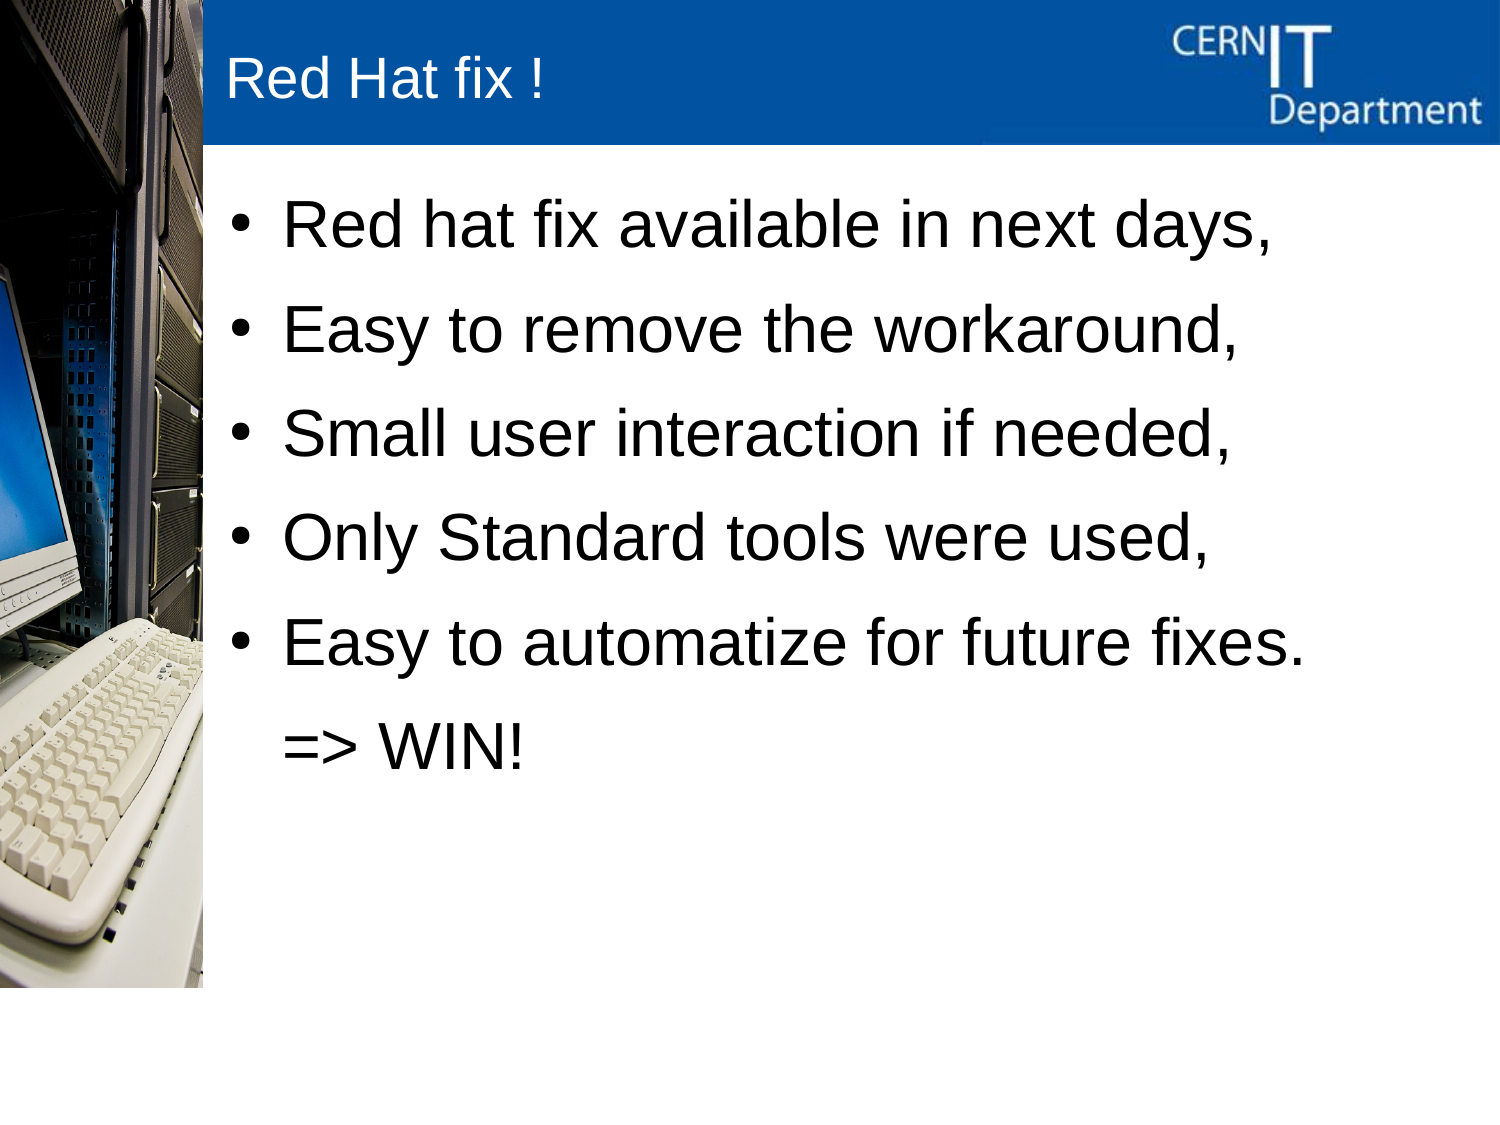

# Red Hat fix !
Red hat fix available in next days,
Easy to remove the workaround,
Small user interaction if needed,
Only Standard tools were used,
Easy to automatize for future fixes.
=> WIN!